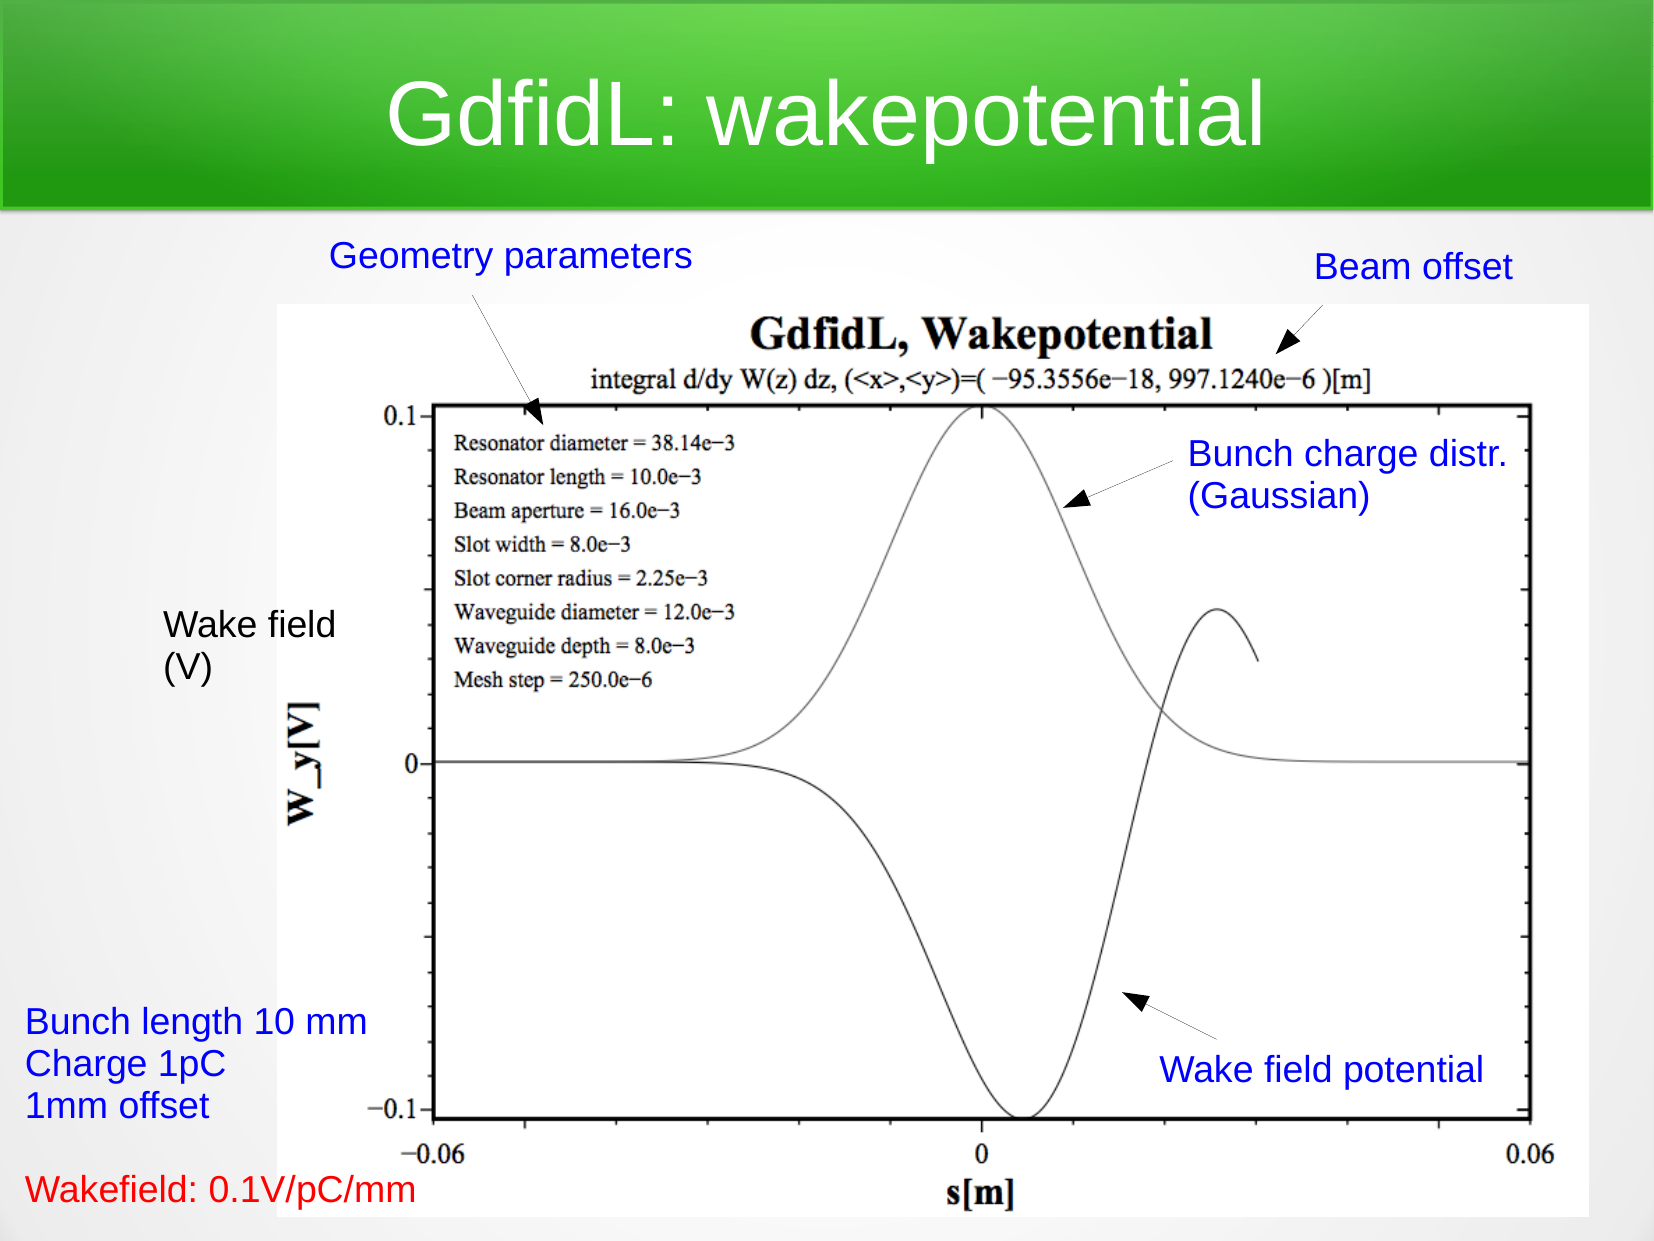

# GdfidL: wakepotential
Geometry parameters
Beam offset
Bunch charge distr.
(Gaussian)
Wake field
(V)
Bunch length 10 mm
Charge 1pC
1mm offset
Wakefield: 0.1V/pC/mm
Wake field potential
7